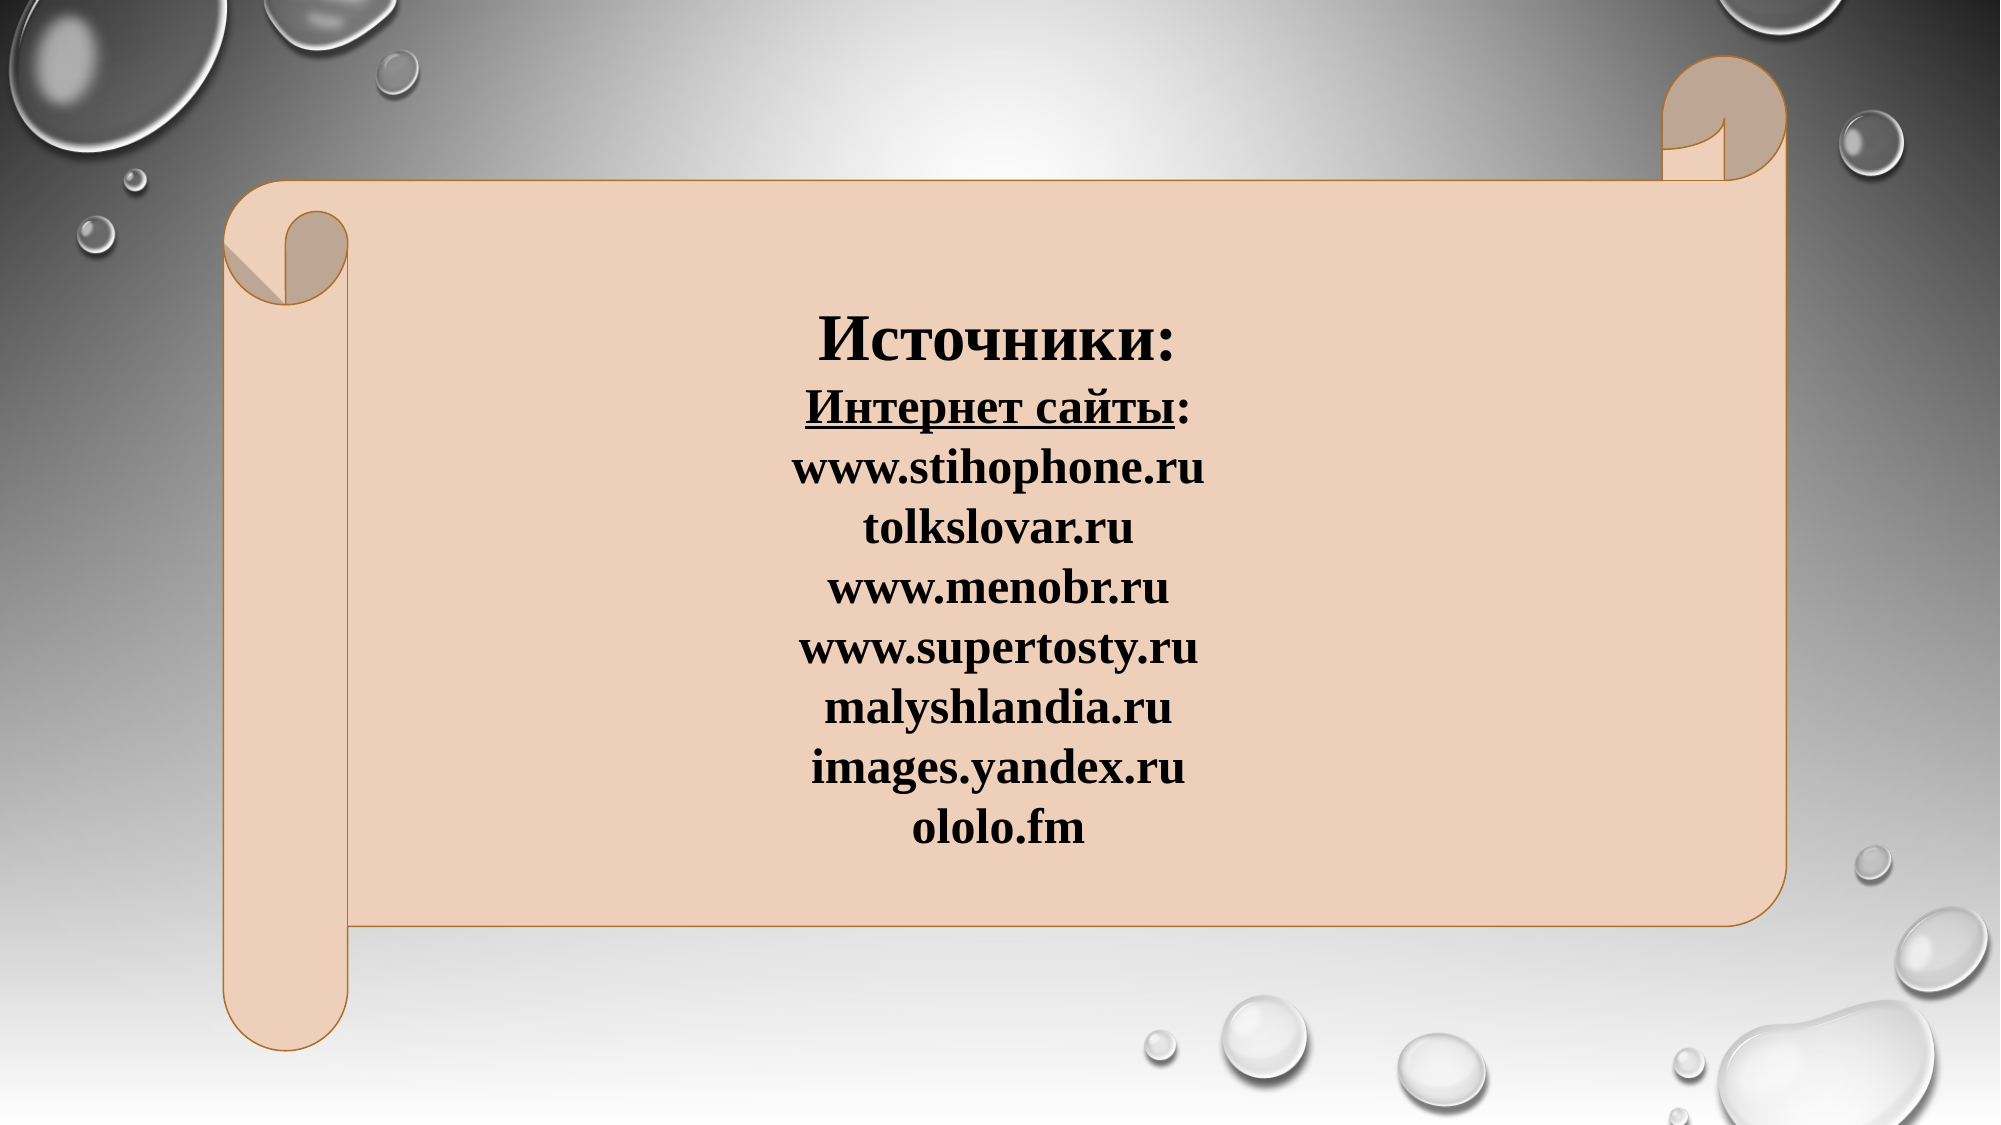

Источники:
Интернет сайты:
www.stihophone.ru
tolkslovar.ru
www.menobr.ru
www.supertosty.ru
malyshlandia.ru
images.yandex.ru
ololo.fm